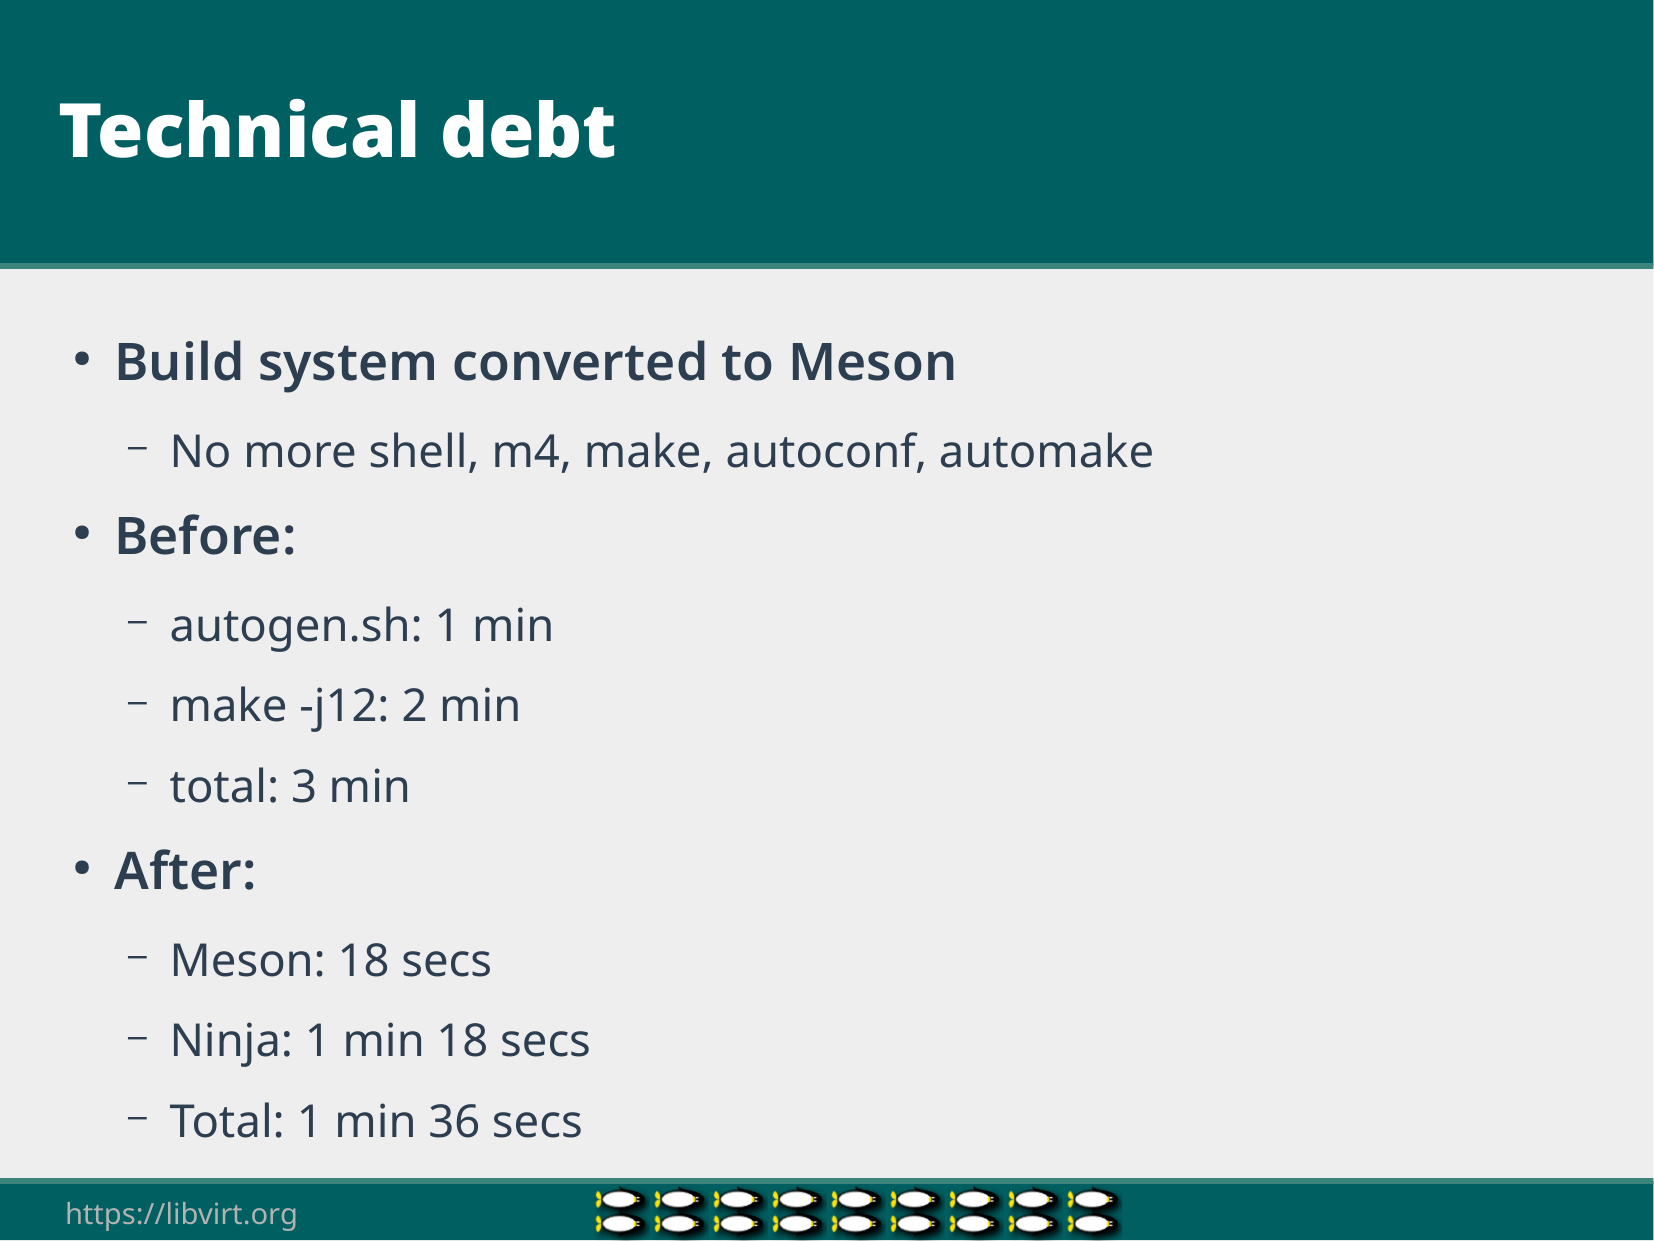

# Technical debt
Build system converted to Meson
No more shell, m4, make, autoconf, automake
Before:
autogen.sh: 1 min
make -j12: 2 min
total: 3 min
After:
Meson: 18 secs
Ninja: 1 min 18 secs
Total: 1 min 36 secs
https://libvirt.org